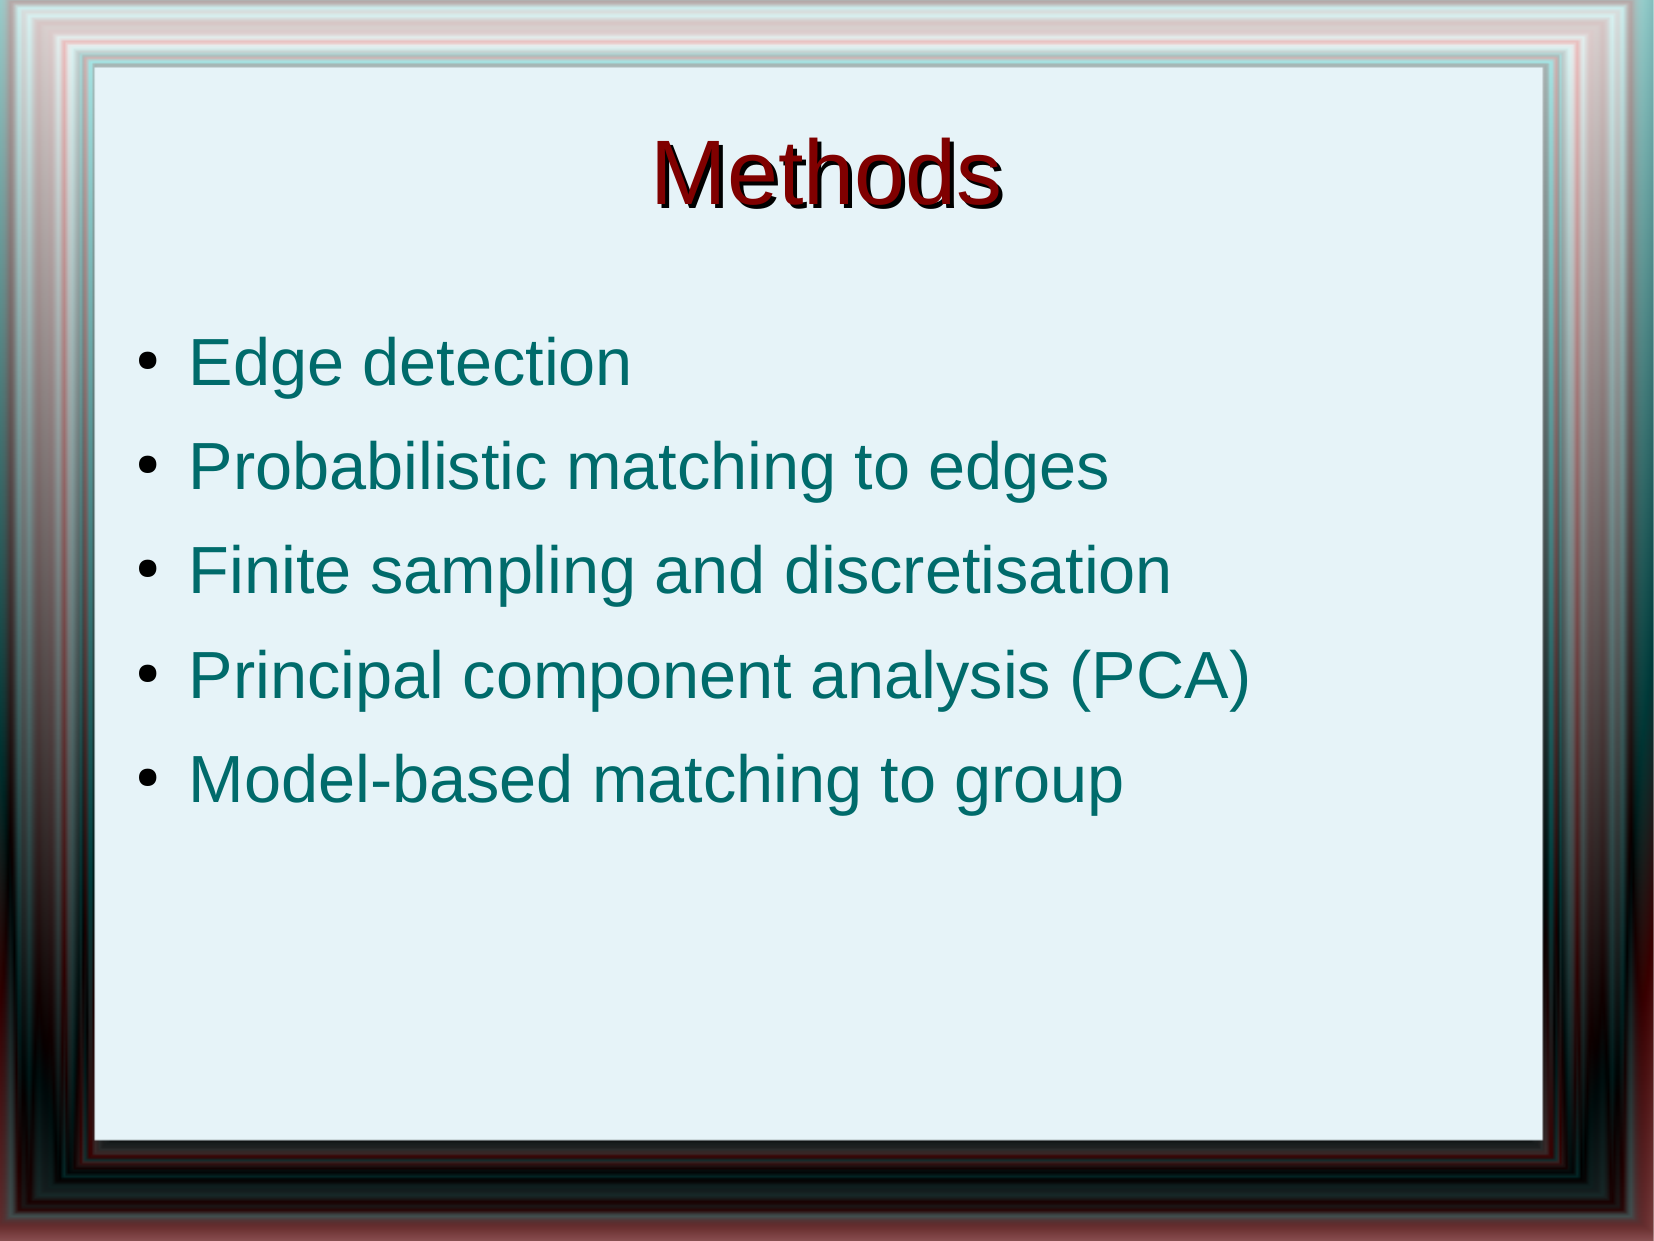

# Methods
Edge detection
Probabilistic matching to edges
Finite sampling and discretisation
Principal component analysis (PCA)
Model-based matching to group